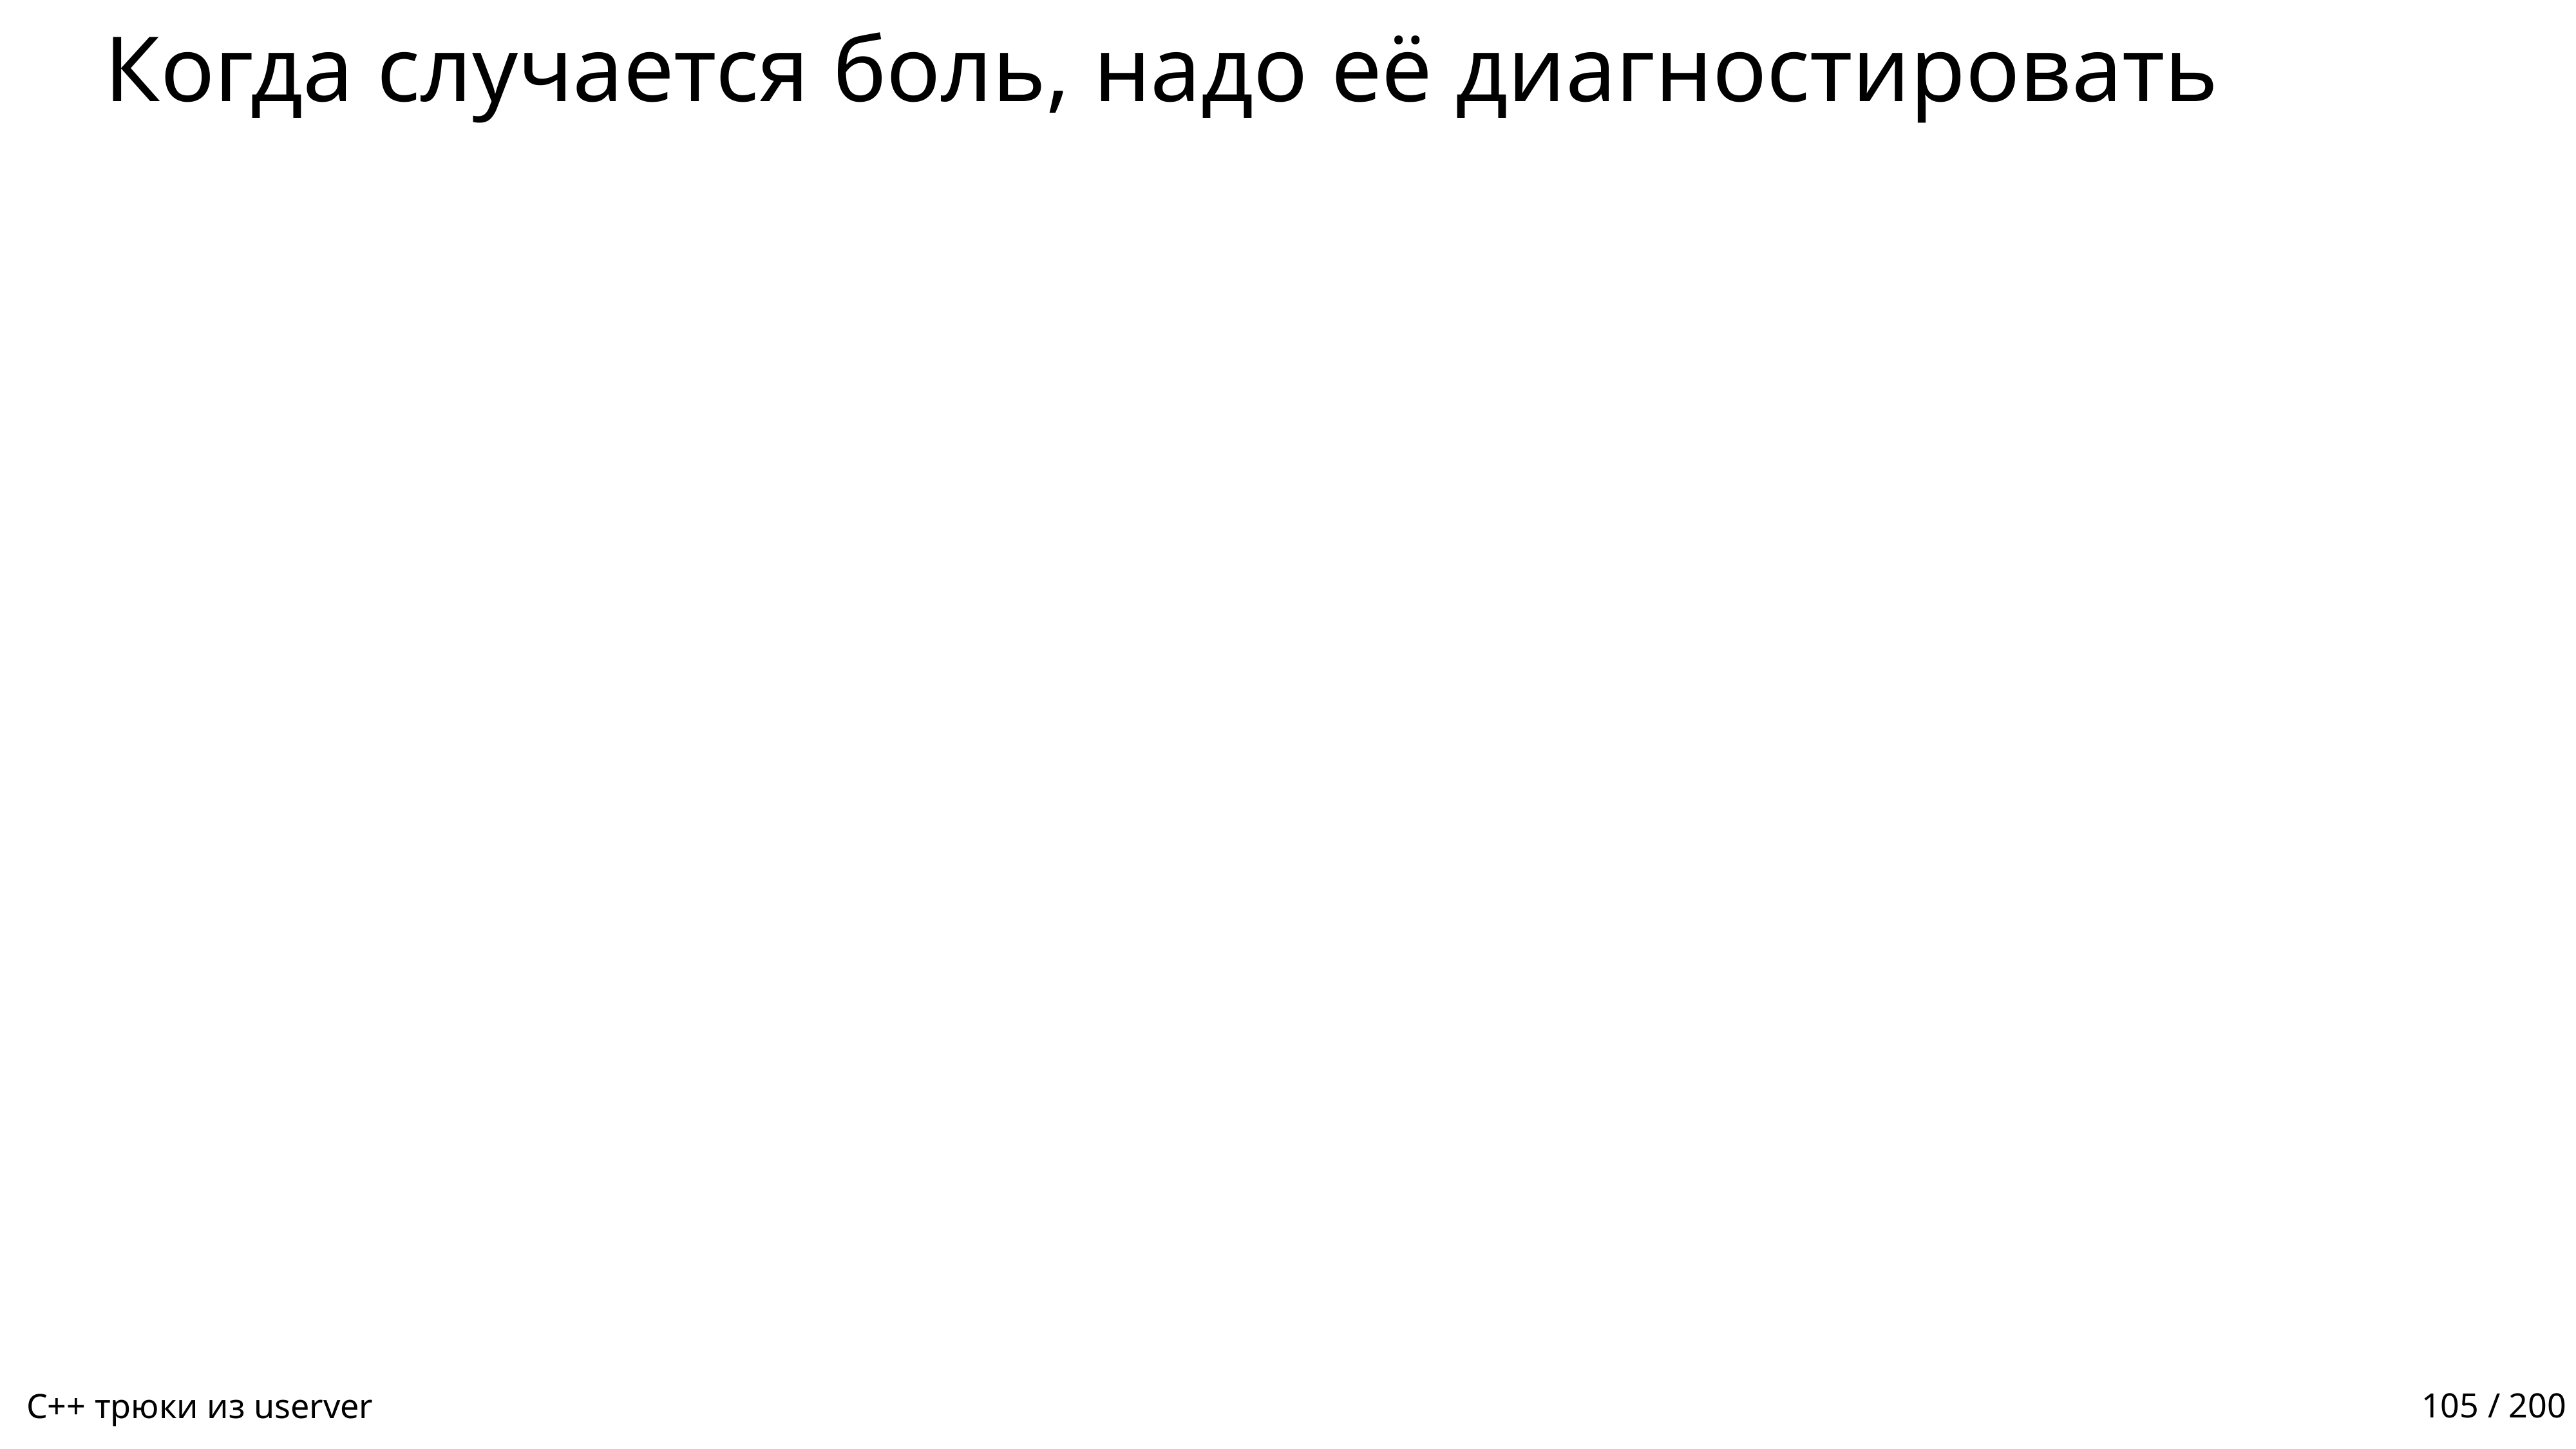

Когда случается боль, надо её диагностировать
#
C++ трюки из userver